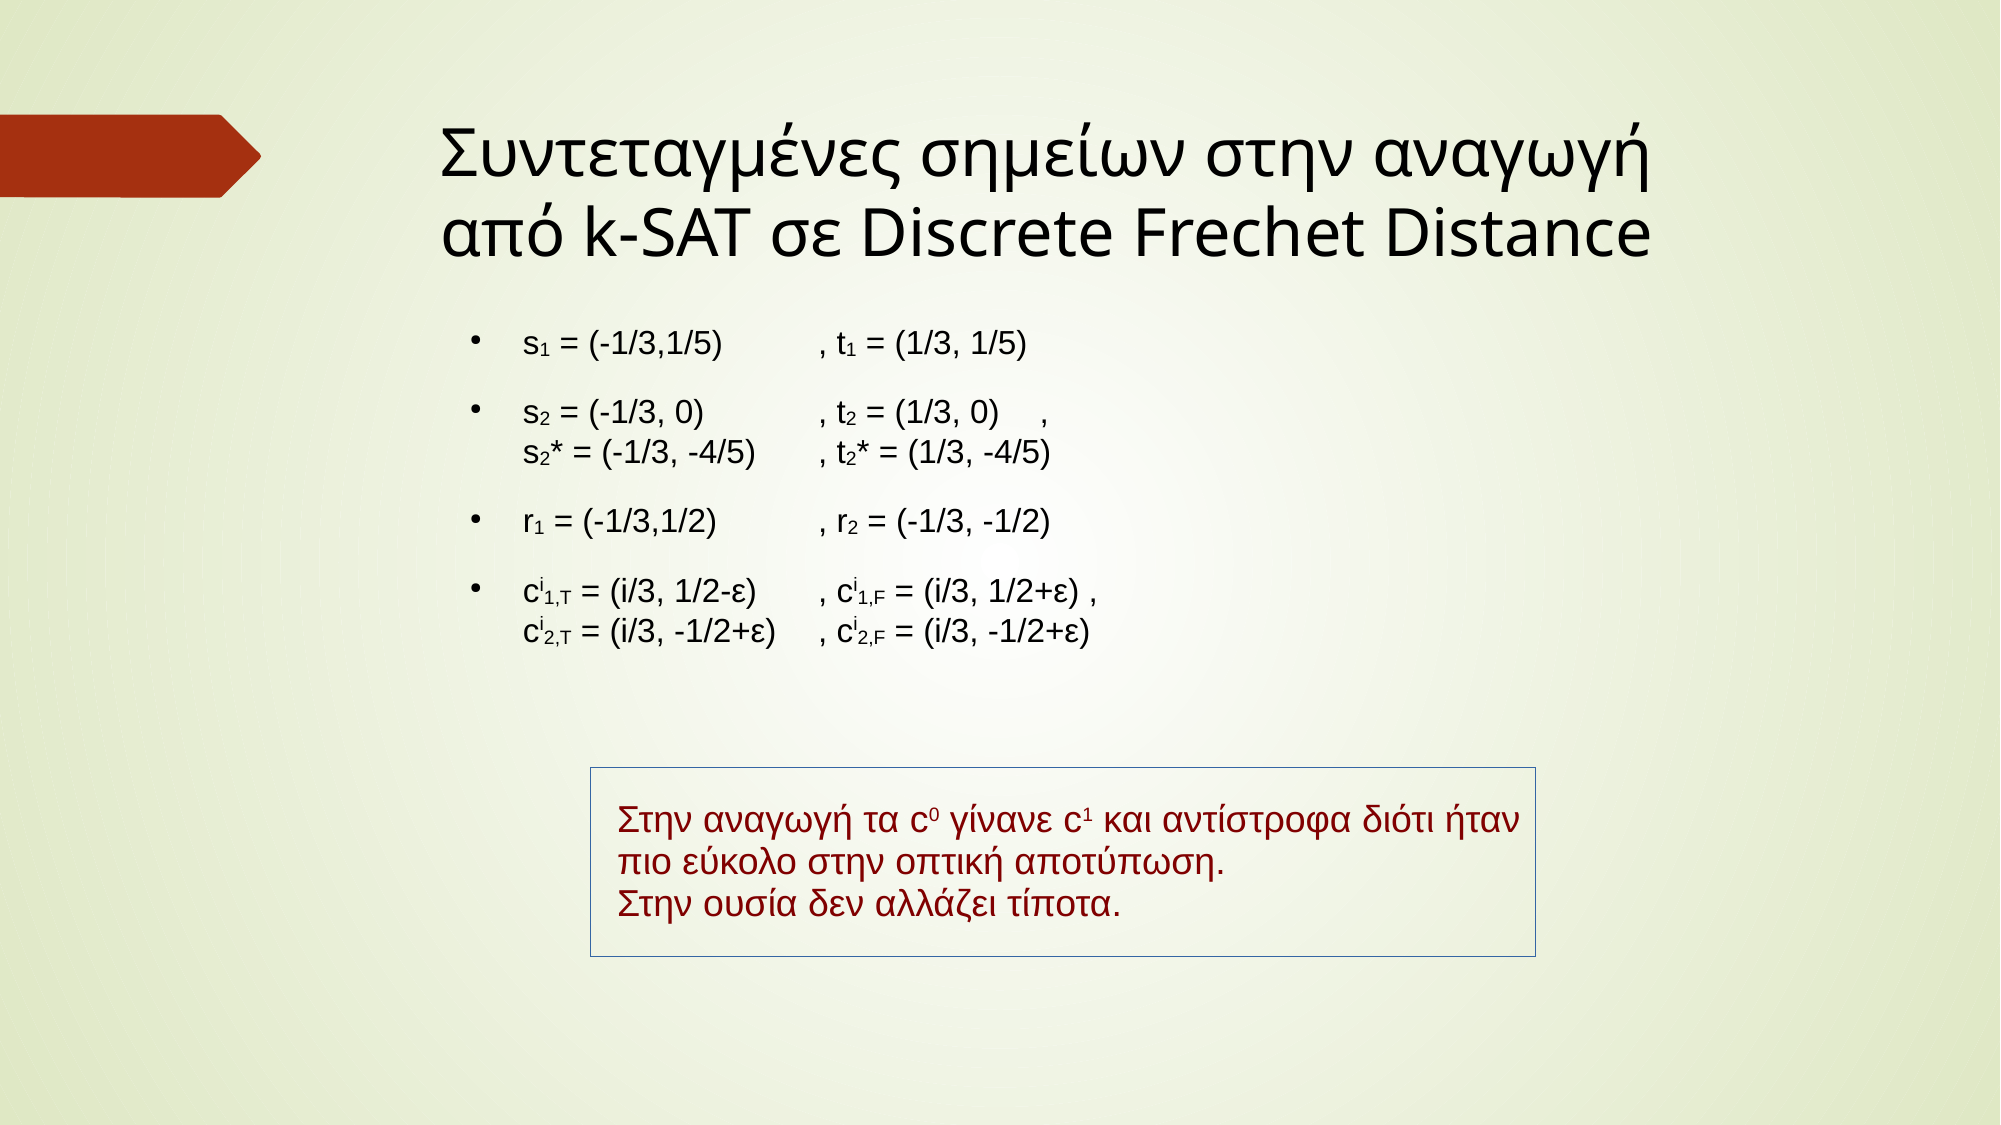

# Συντεταγμένες σημείων στην αναγωγή από k-SAT σε Discrete Frechet Distance
s1 = (-1/3,1/5)		, t1 = (1/3, 1/5)
s2 = (-1/3, 0) 		, t2 = (1/3, 0) 	,
s2* = (-1/3, -4/5) 	, t2* = (1/3, -4/5)
r1 = (-1/3,1/2)		, r2 = (-1/3, -1/2)
ci1,T = (i/3, 1/2-ε) 	, ci1,F = (i/3, 1/2+ε) ,
ci2,T = (i/3, -1/2+ε)	, ci2,F = (i/3, -1/2+ε)
Στην αναγωγή τα c0 γίνανε c1 και αντίστροφα διότι ήταν πιο εύκολο στην οπτική αποτύπωση.
Στην ουσία δεν αλλάζει τίποτα.